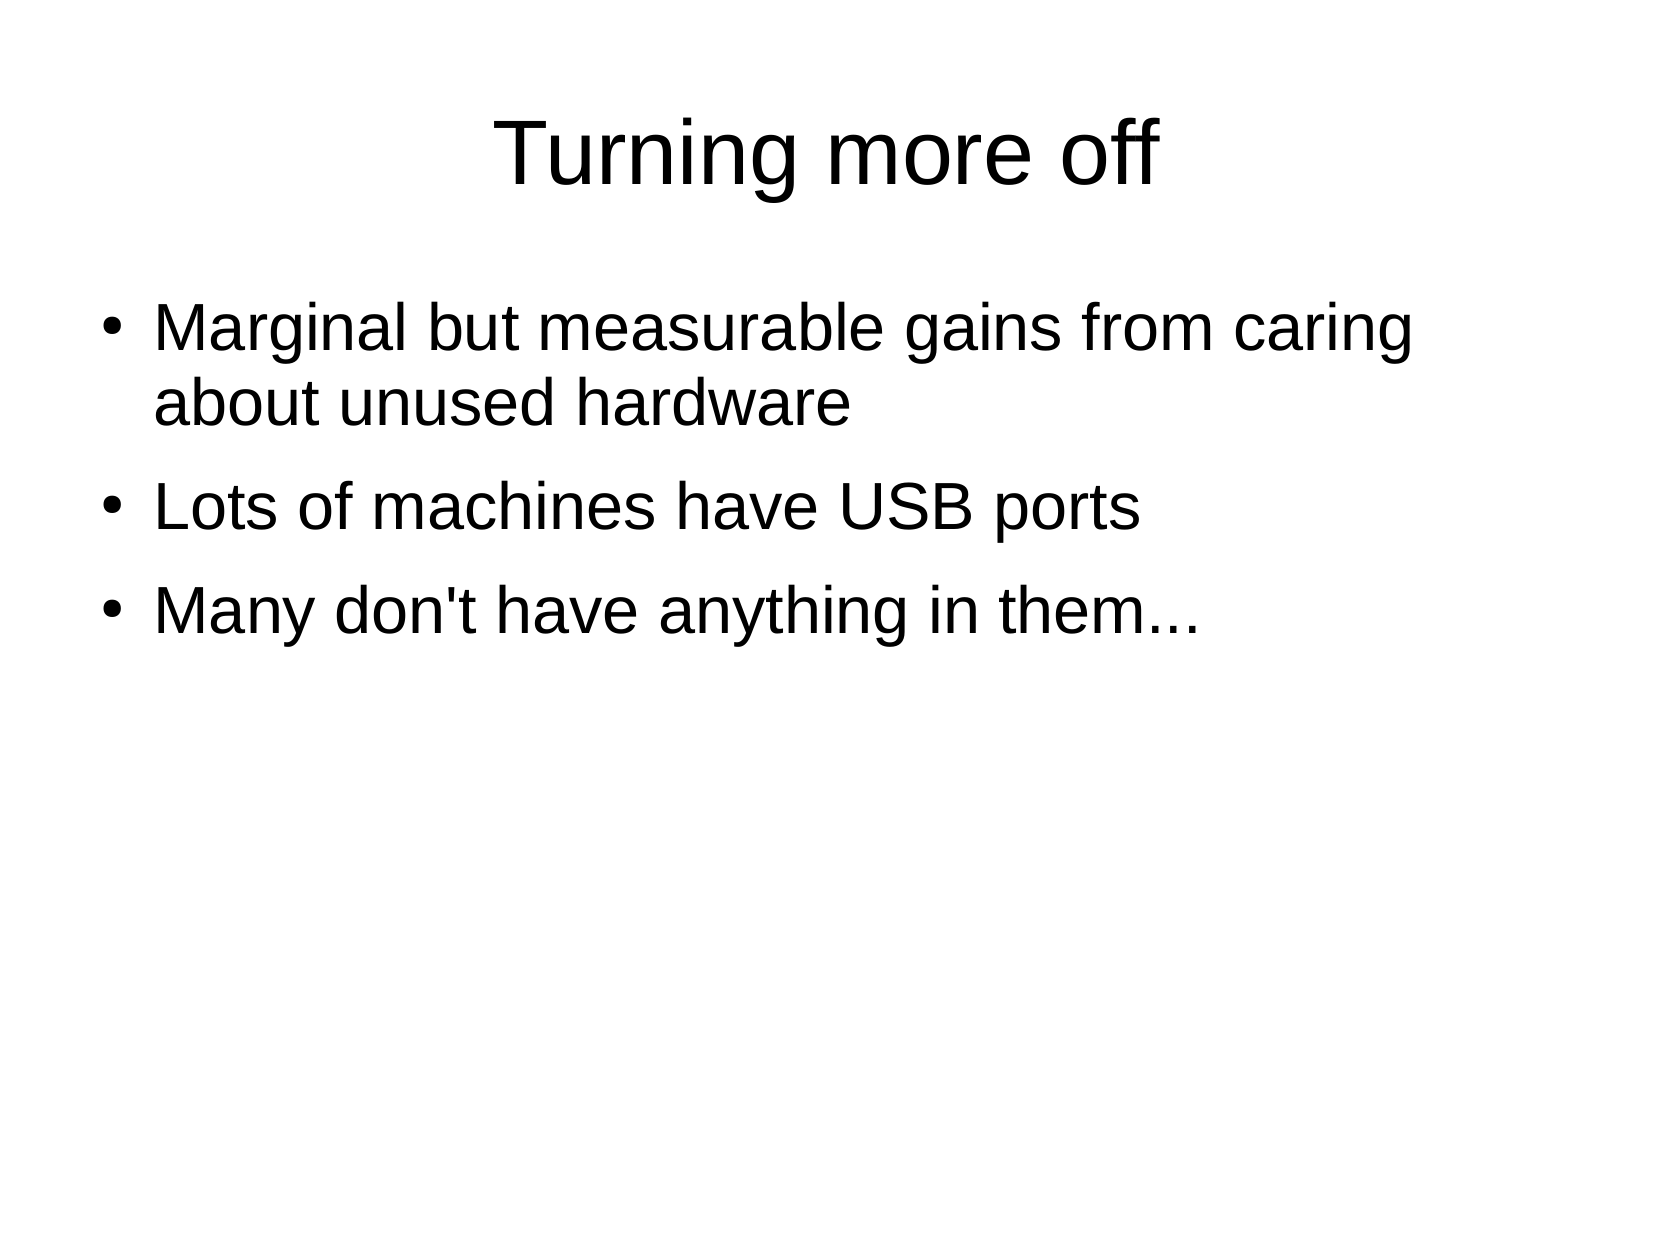

# Turning more off
Marginal but measurable gains from caring about unused hardware
Lots of machines have USB ports
Many don't have anything in them...